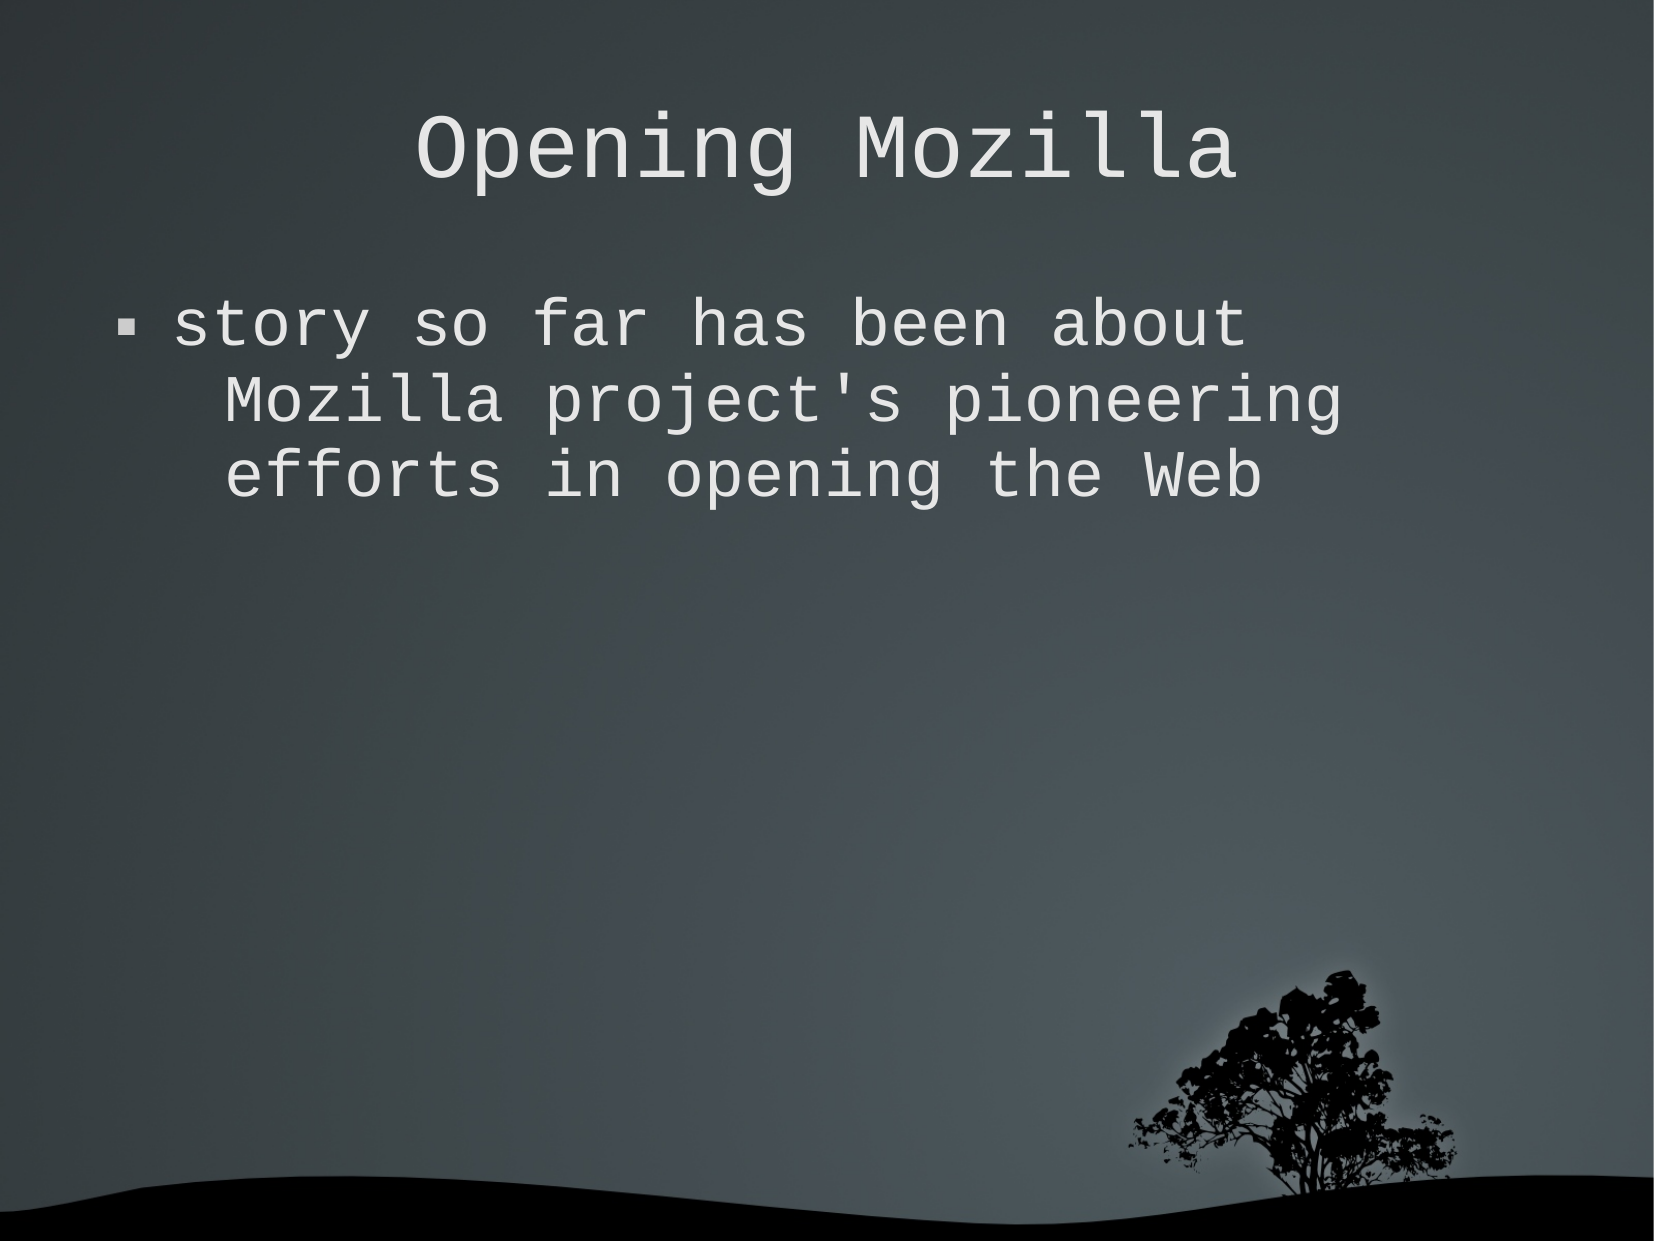

# Opening Mozilla
story so far has been about Mozilla project's pioneering efforts in opening the Web